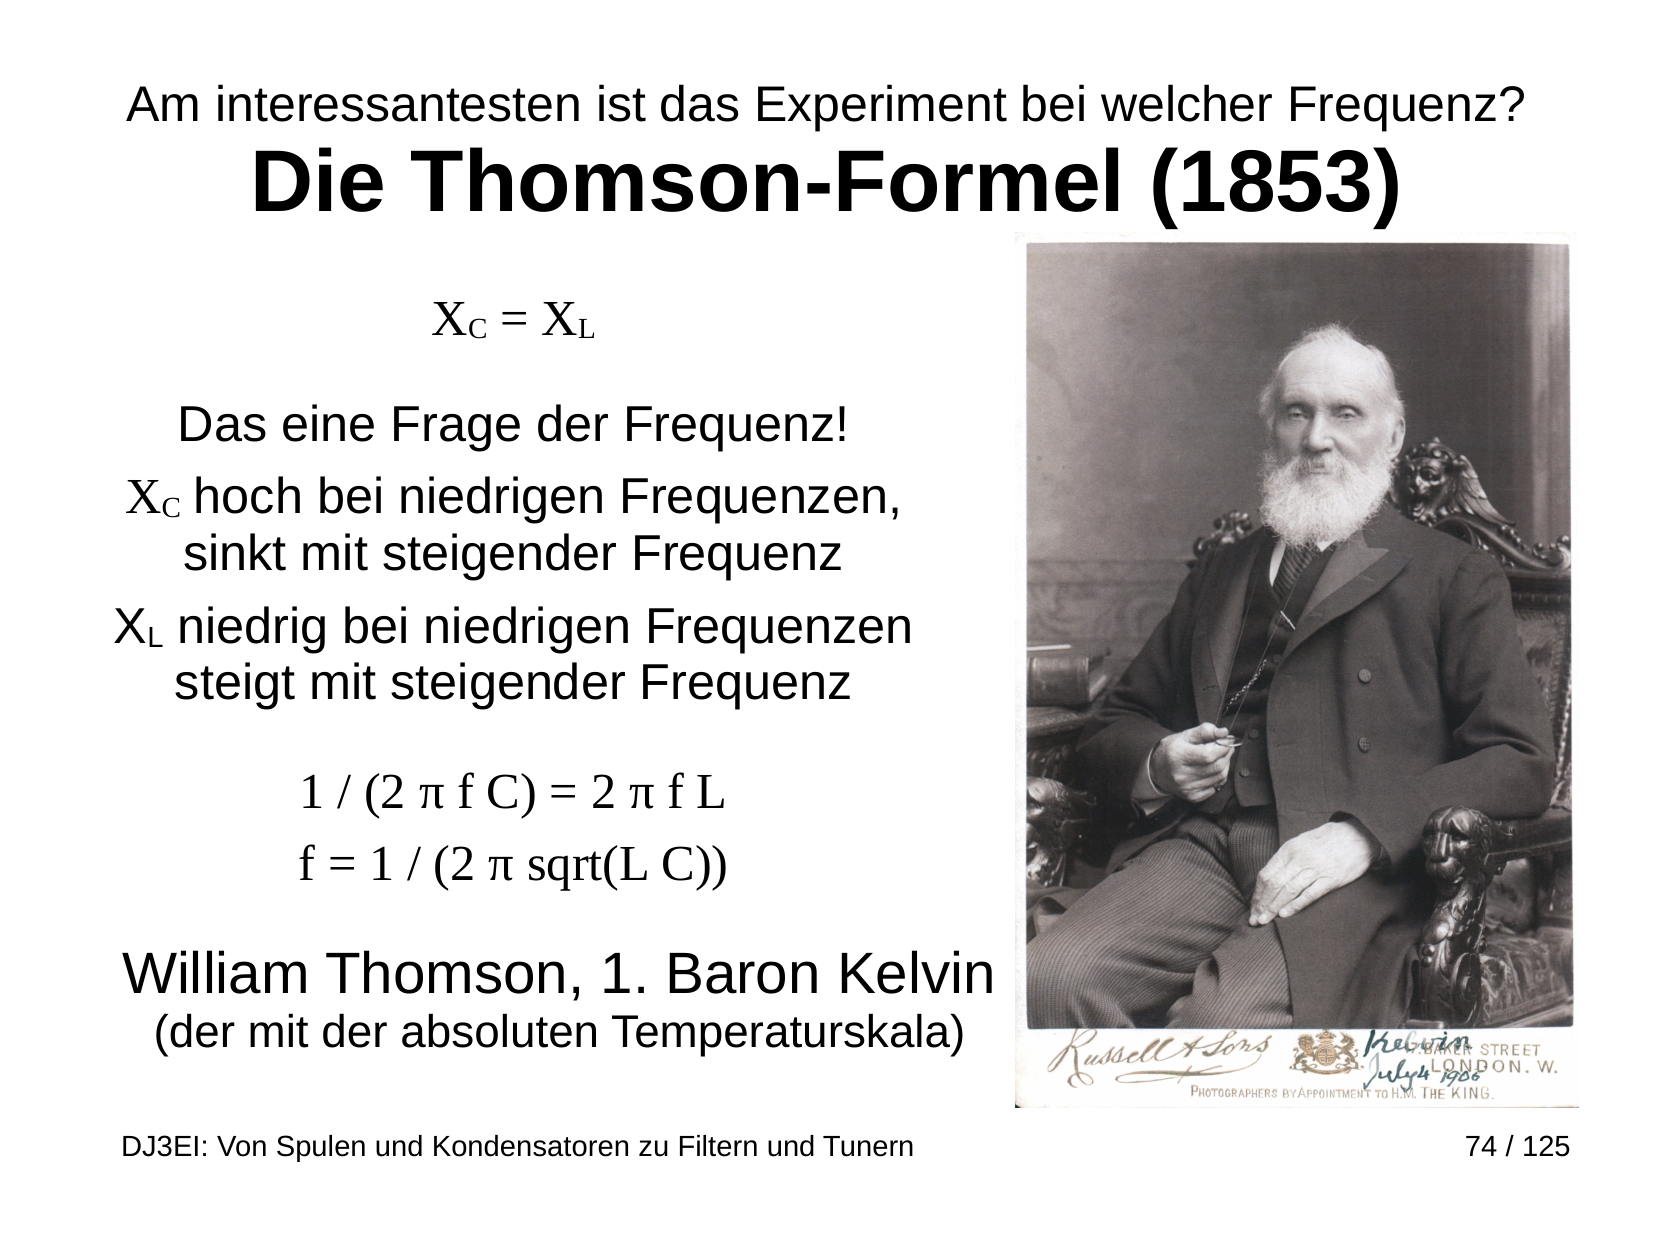

# Am interessantesten ist das Experiment bei welcher Frequenz? Die Thomson-Formel (1853)
XC = XL
Das eine Frage der Frequenz!
XC hoch bei niedrigen Frequenzen,
sinkt mit steigender Frequenz
XL niedrig bei niedrigen Frequenzen
steigt mit steigender Frequenz
1 / (2 π f C) = 2 π f L
f = 1 / (2 π sqrt(L C))
William Thomson, 1. Baron Kelvin
(der mit der absoluten Temperaturskala)